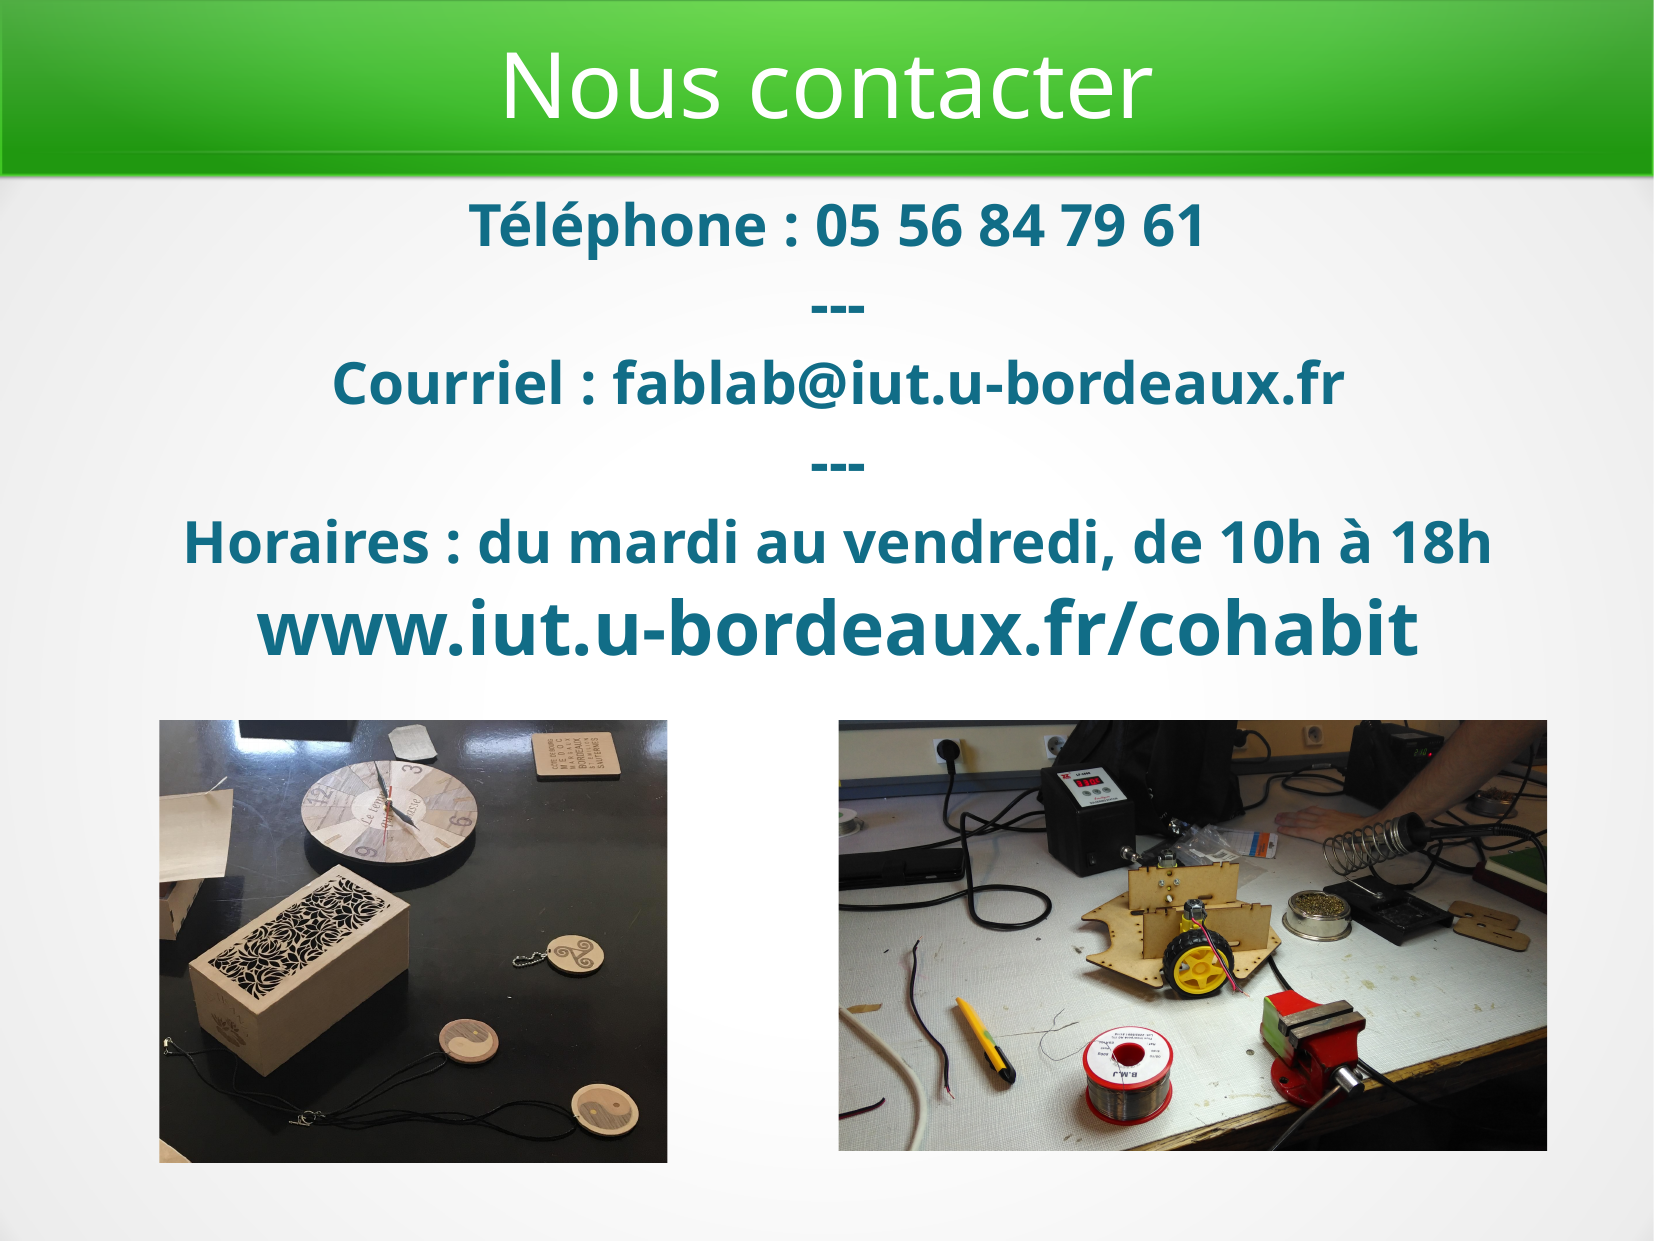

# Nous contacter
Téléphone : 05 56 84 79 61
---
Courriel : fablab@iut.u-bordeaux.fr
---
Horaires : du mardi au vendredi, de 10h à 18h
www.iut.u-bordeaux.fr/cohabit